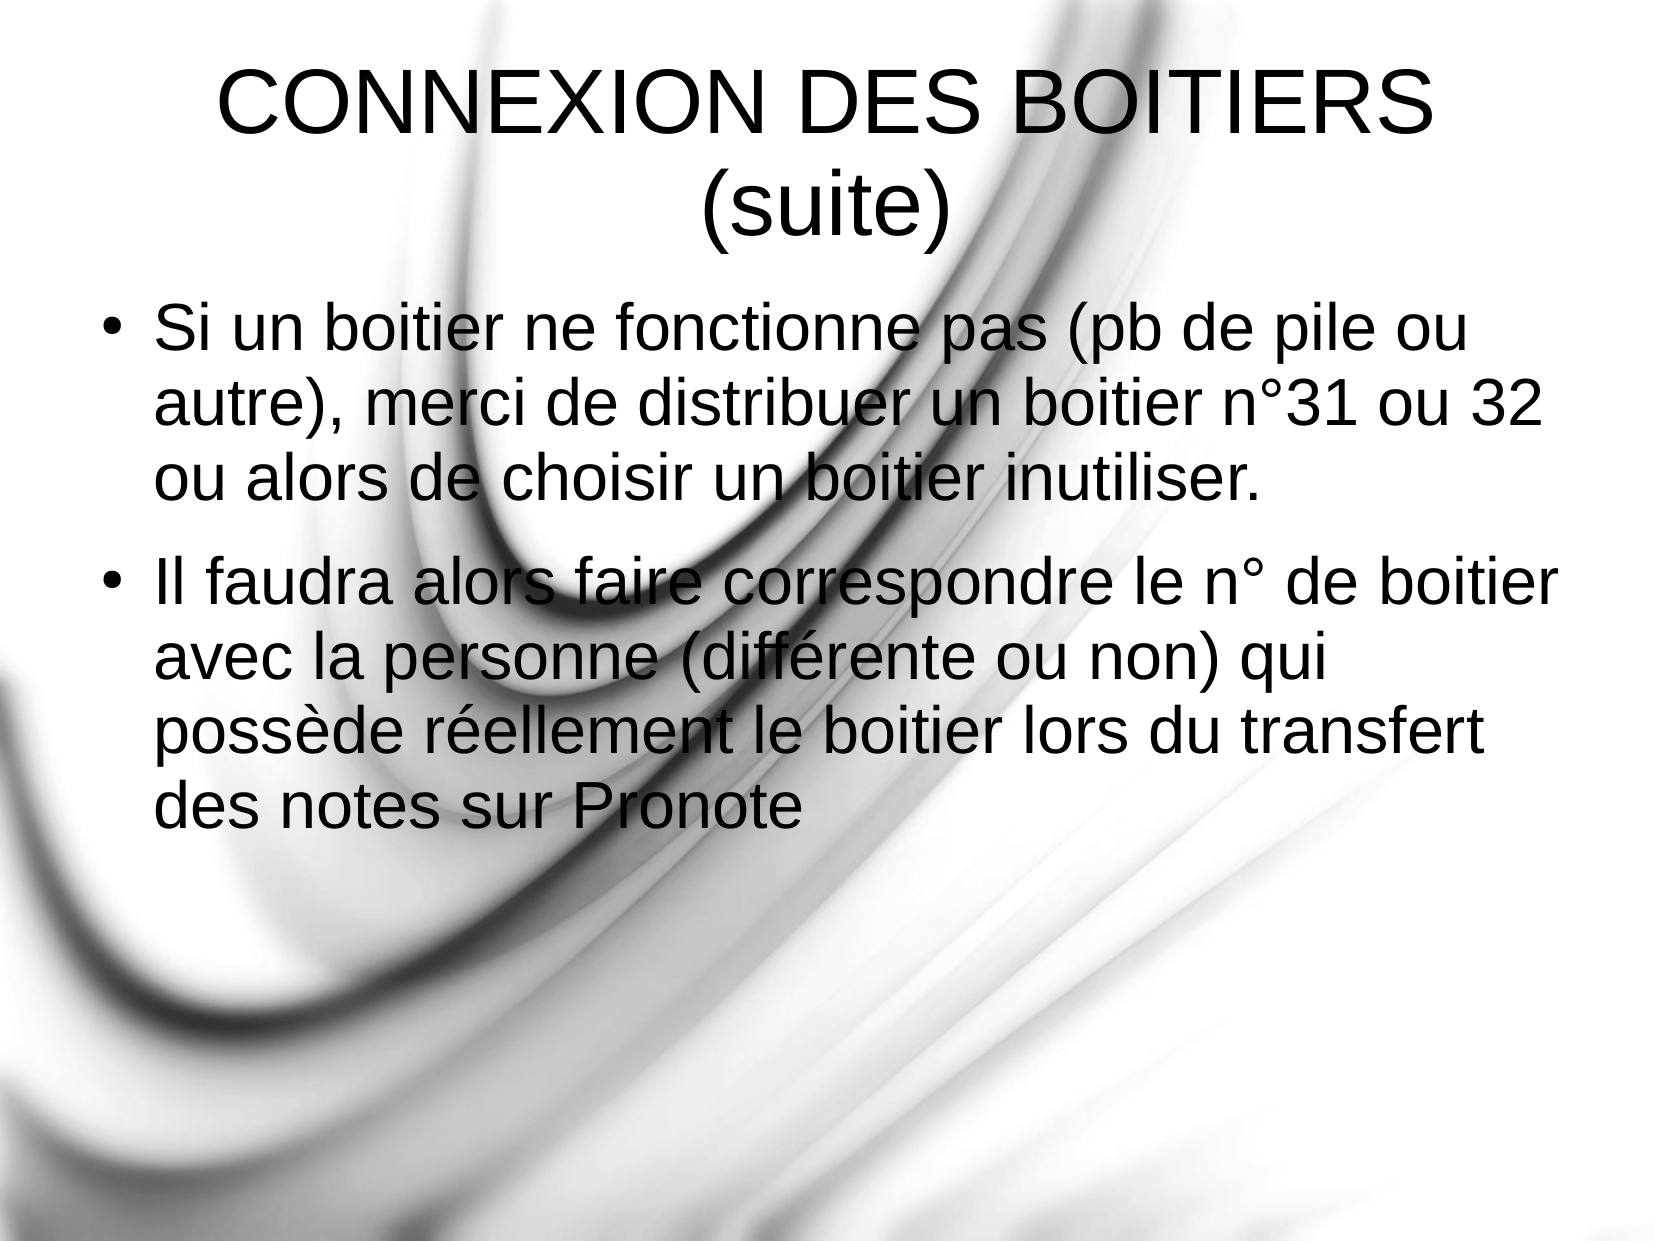

# CONNEXION DES BOITIERS (suite)
Si un boitier ne fonctionne pas (pb de pile ou autre), merci de distribuer un boitier n°31 ou 32 ou alors de choisir un boitier inutiliser.
Il faudra alors faire correspondre le n° de boitier avec la personne (différente ou non) qui possède réellement le boitier lors du transfert des notes sur Pronote